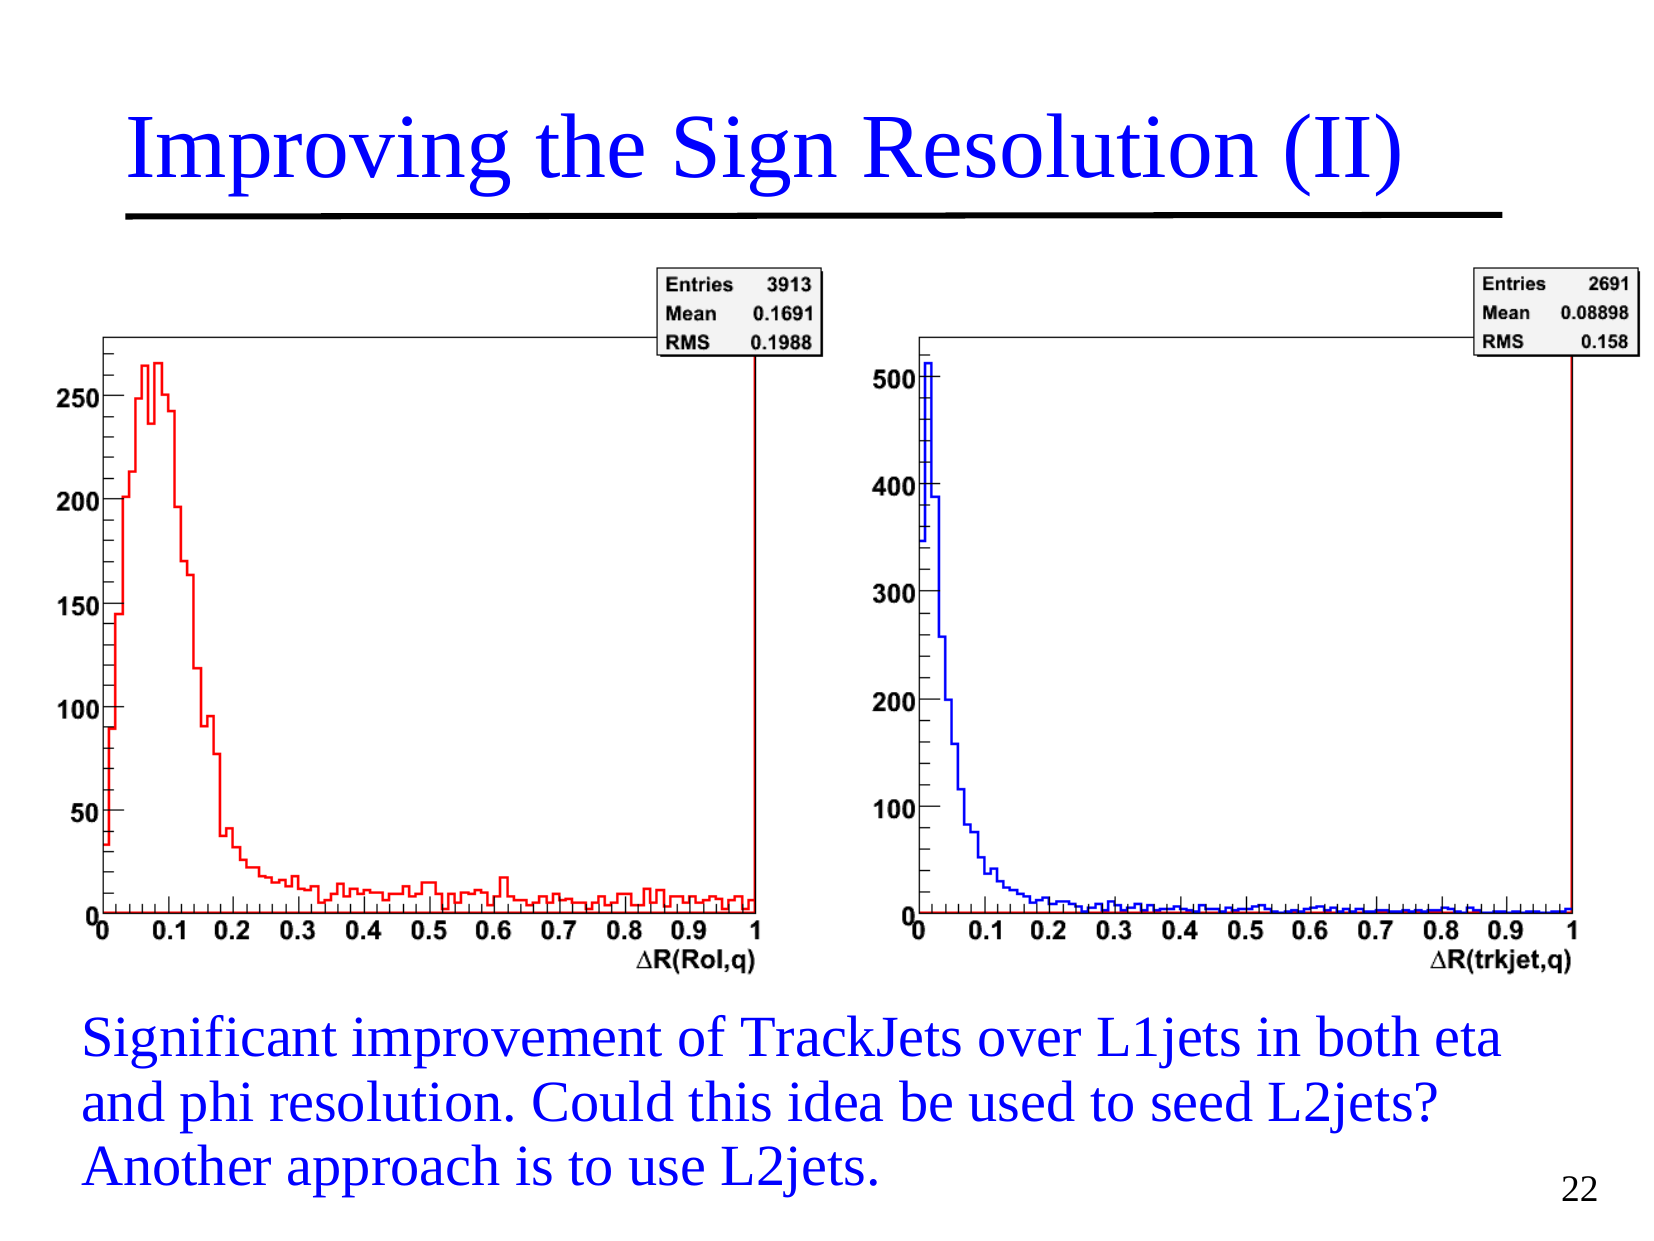

Improving the Sign Resolution (II)
Significant improvement of TrackJets over L1jets in both eta
and phi resolution. Could this idea be used to seed L2jets?
Another approach is to use L2jets.